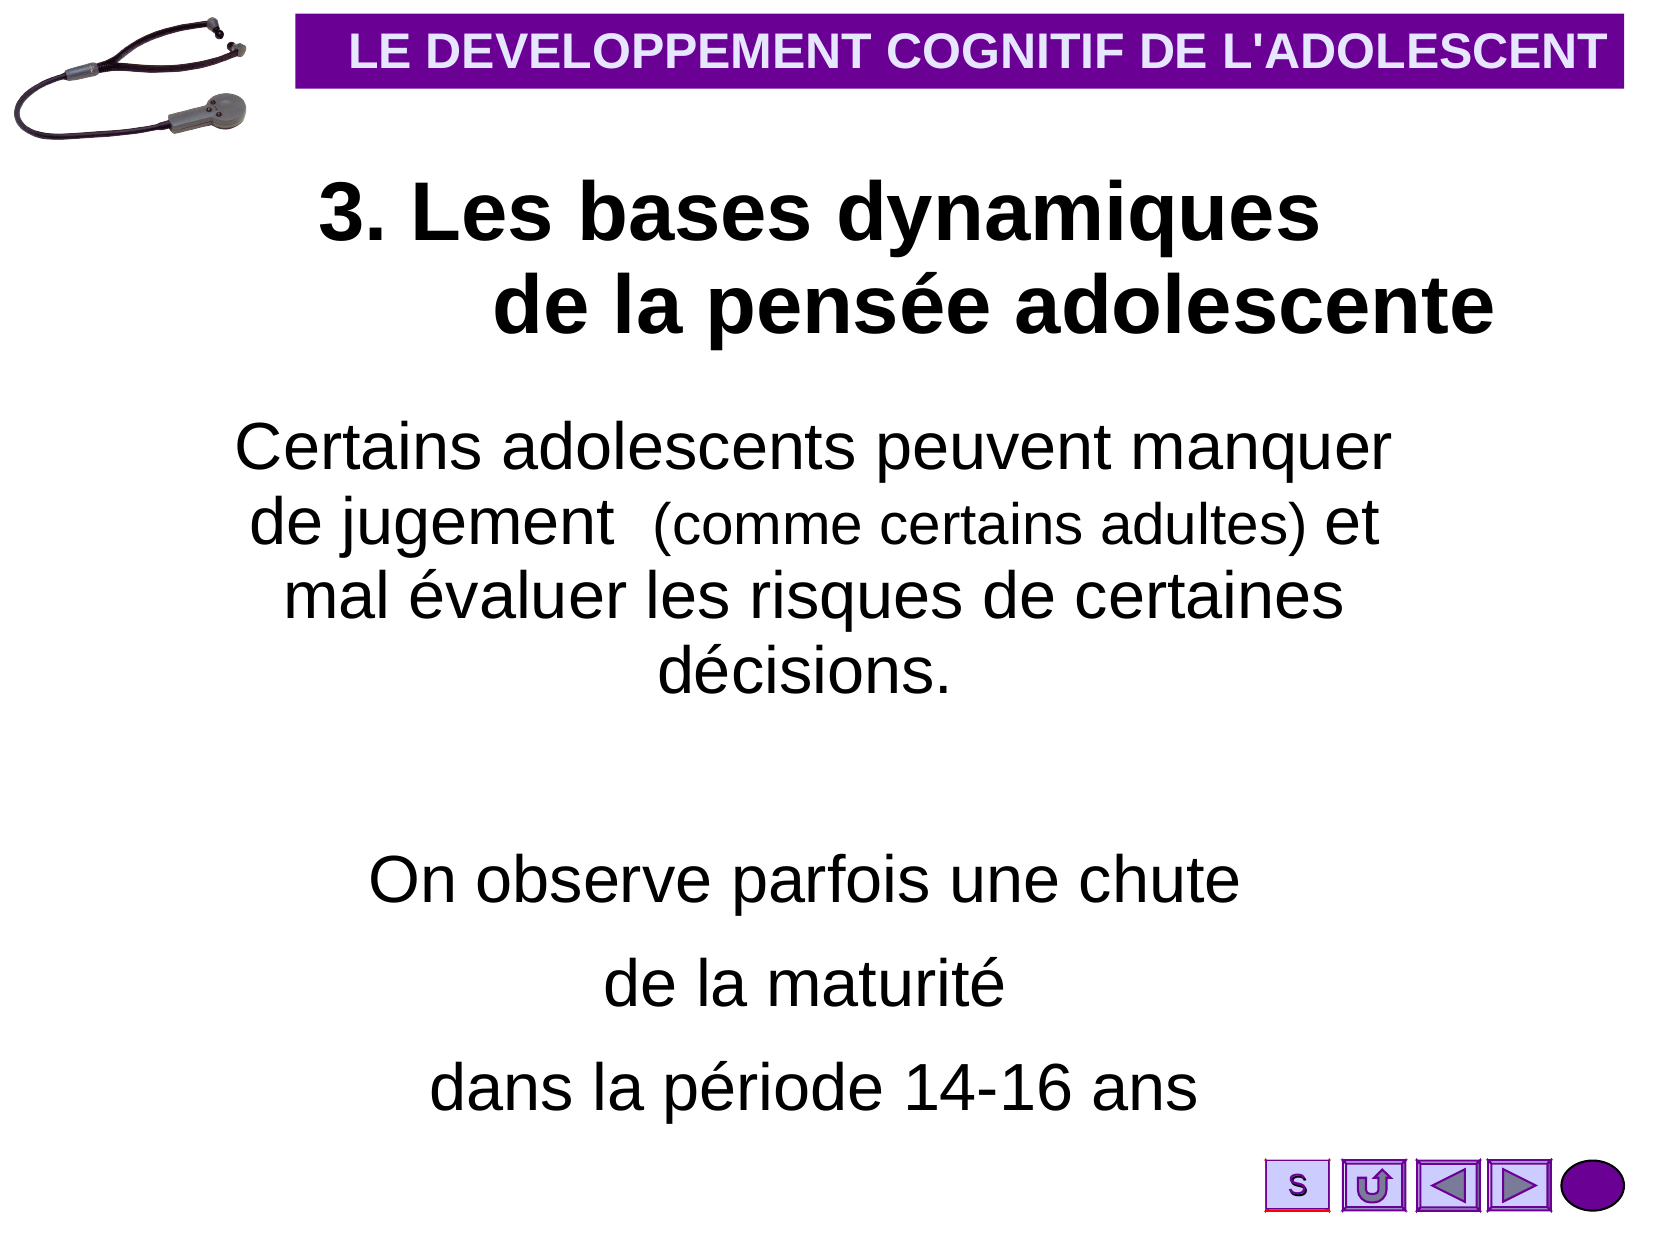

LE DEVELOPPEMENT COGNITIF DE L'ADOLESCENT
 3. Les bases dynamiques
 de la pensée adolescente
# Certains adolescents peuvent manquer de jugement (comme certains adultes) et mal évaluer les risques de certaines décisions.
On observe parfois une chute
de la maturité
dans la période 14-16 ans